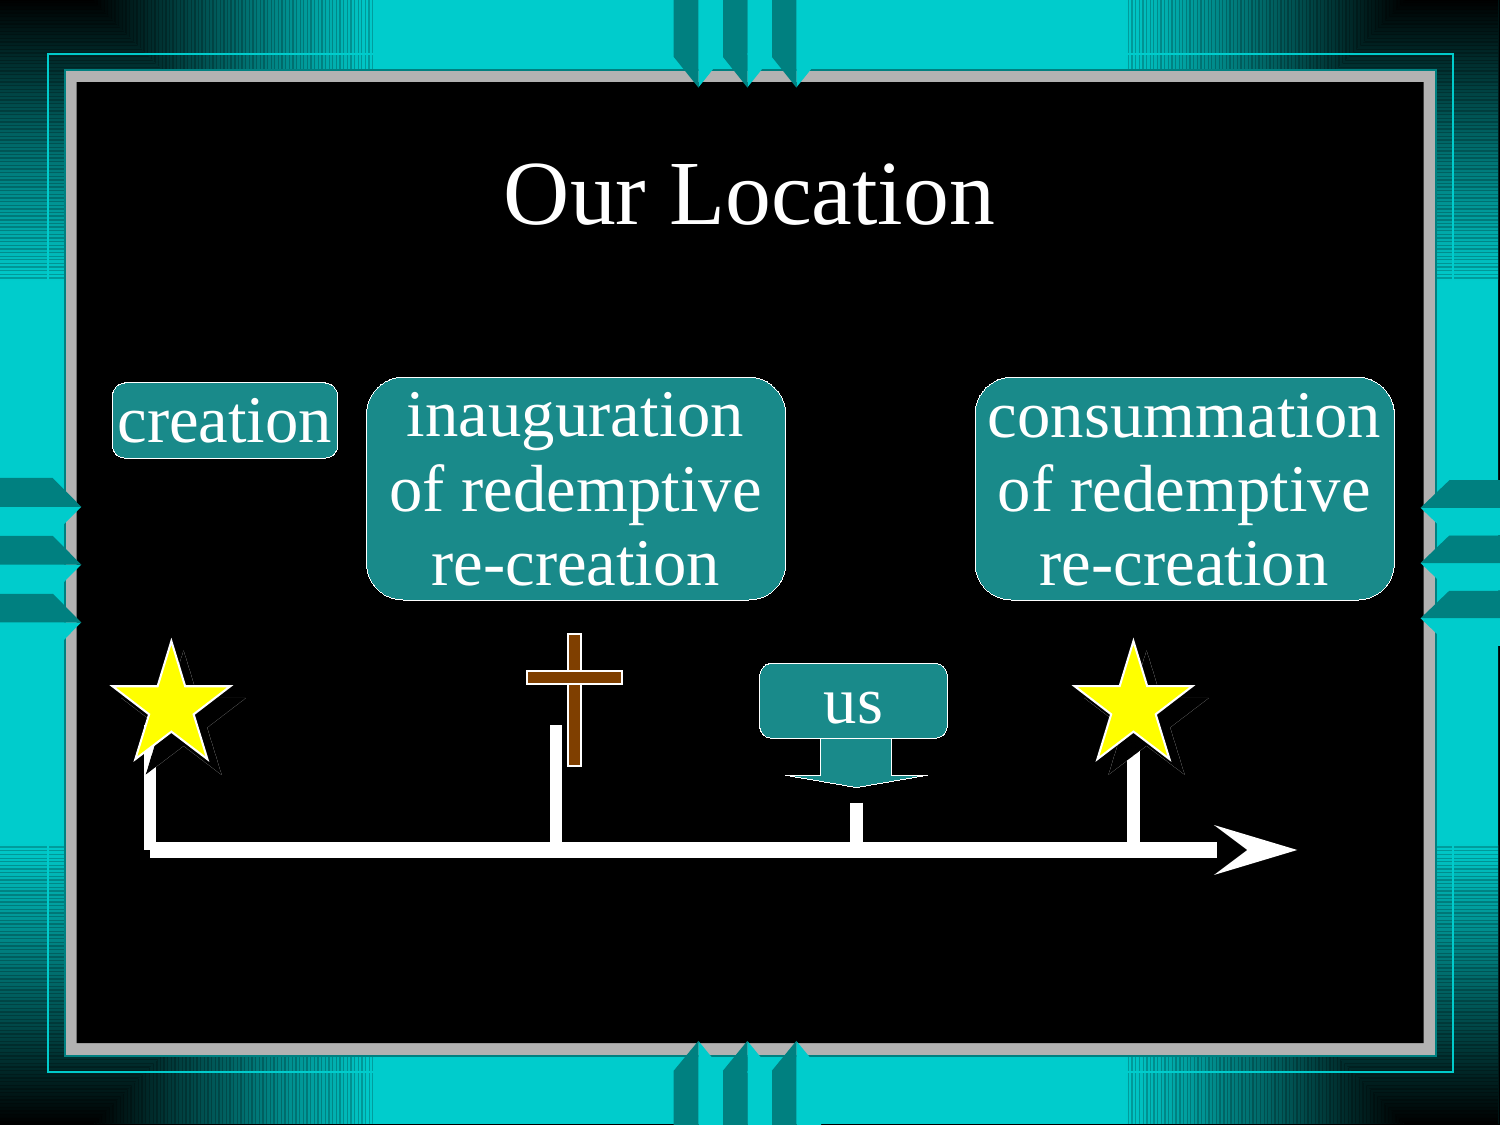

# Our Location
inauguration
of redemptive
re-creation
consummation
of redemptive
re-creation
creation
us